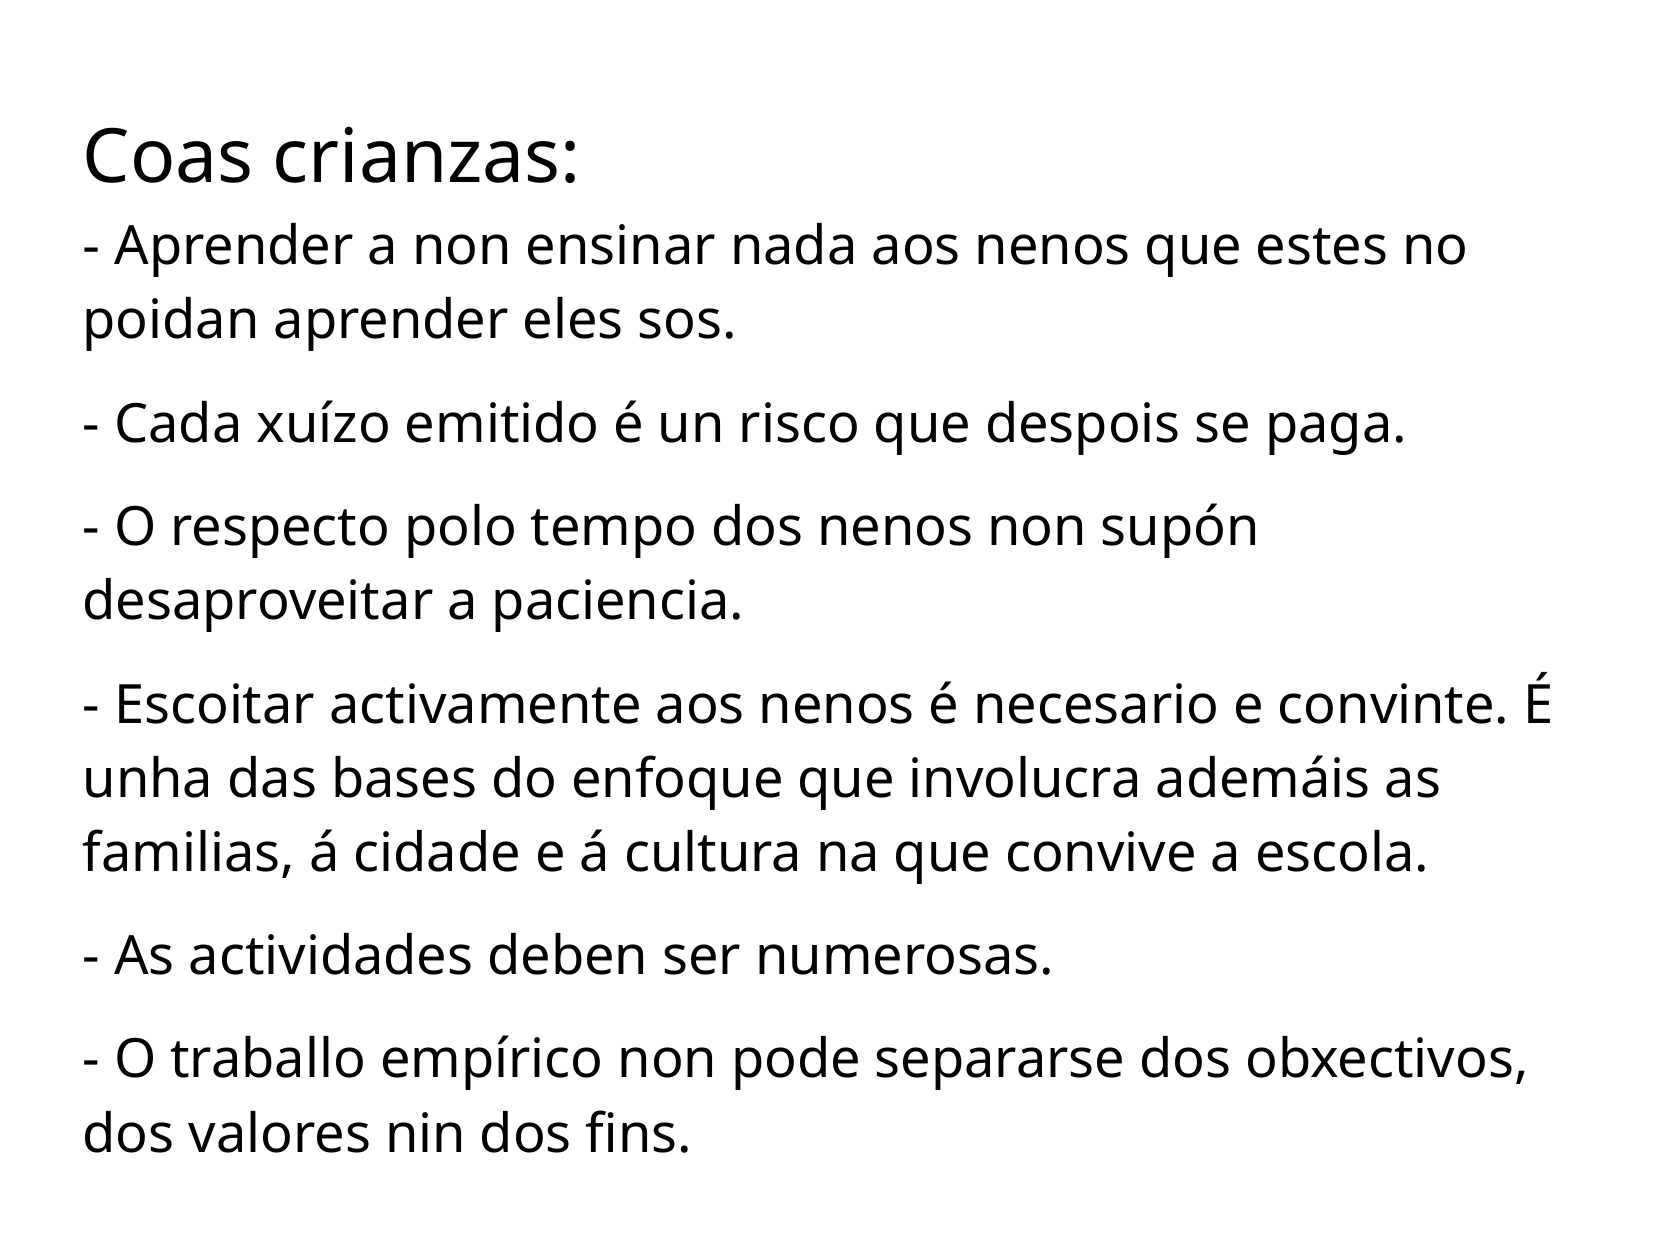

# Coas crianzas:
- Aprender a non ensinar nada aos nenos que estes no poidan aprender eles sos.
- Cada xuízo emitido é un risco que despois se paga.
- O respecto polo tempo dos nenos non supón desaproveitar a paciencia.
- Escoitar activamente aos nenos é necesario e convinte. É unha das bases do enfoque que involucra ademáis as familias, á cidade e á cultura na que convive a escola.
- As actividades deben ser numerosas.
- O traballo empírico non pode separarse dos obxectivos, dos valores nin dos fins.